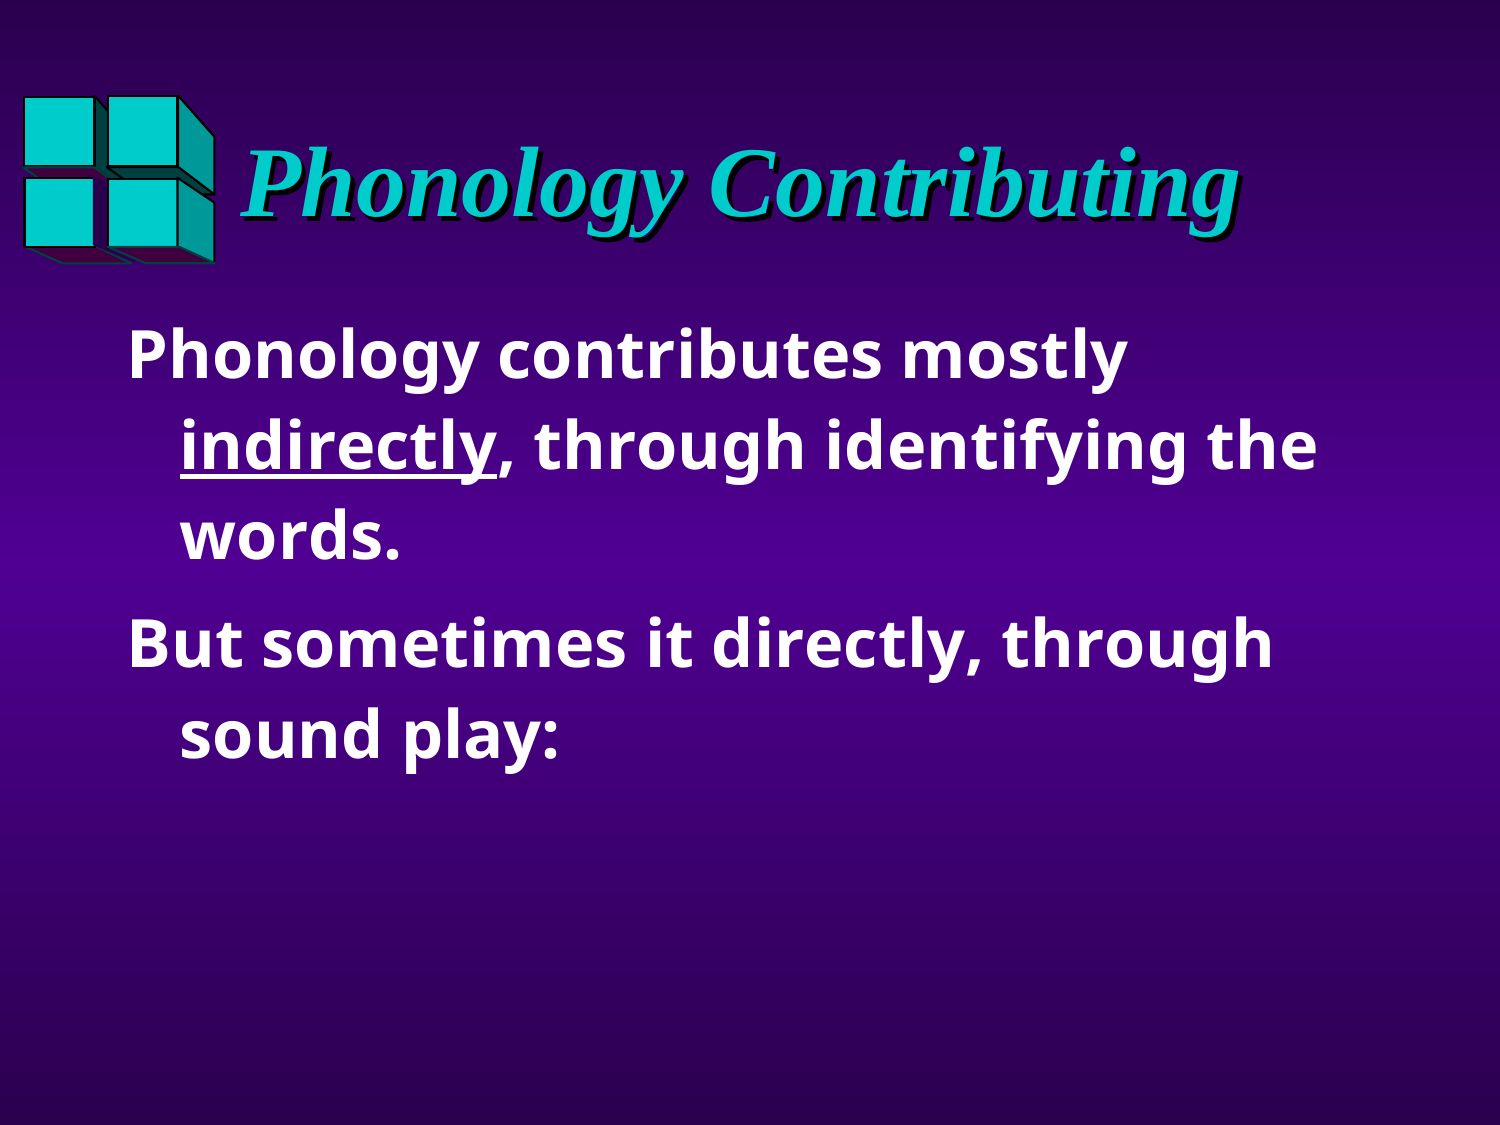

# Phonology Contributing
Phonology contributes mostly indirectly, through identifying the words.
But sometimes it directly, through sound play: